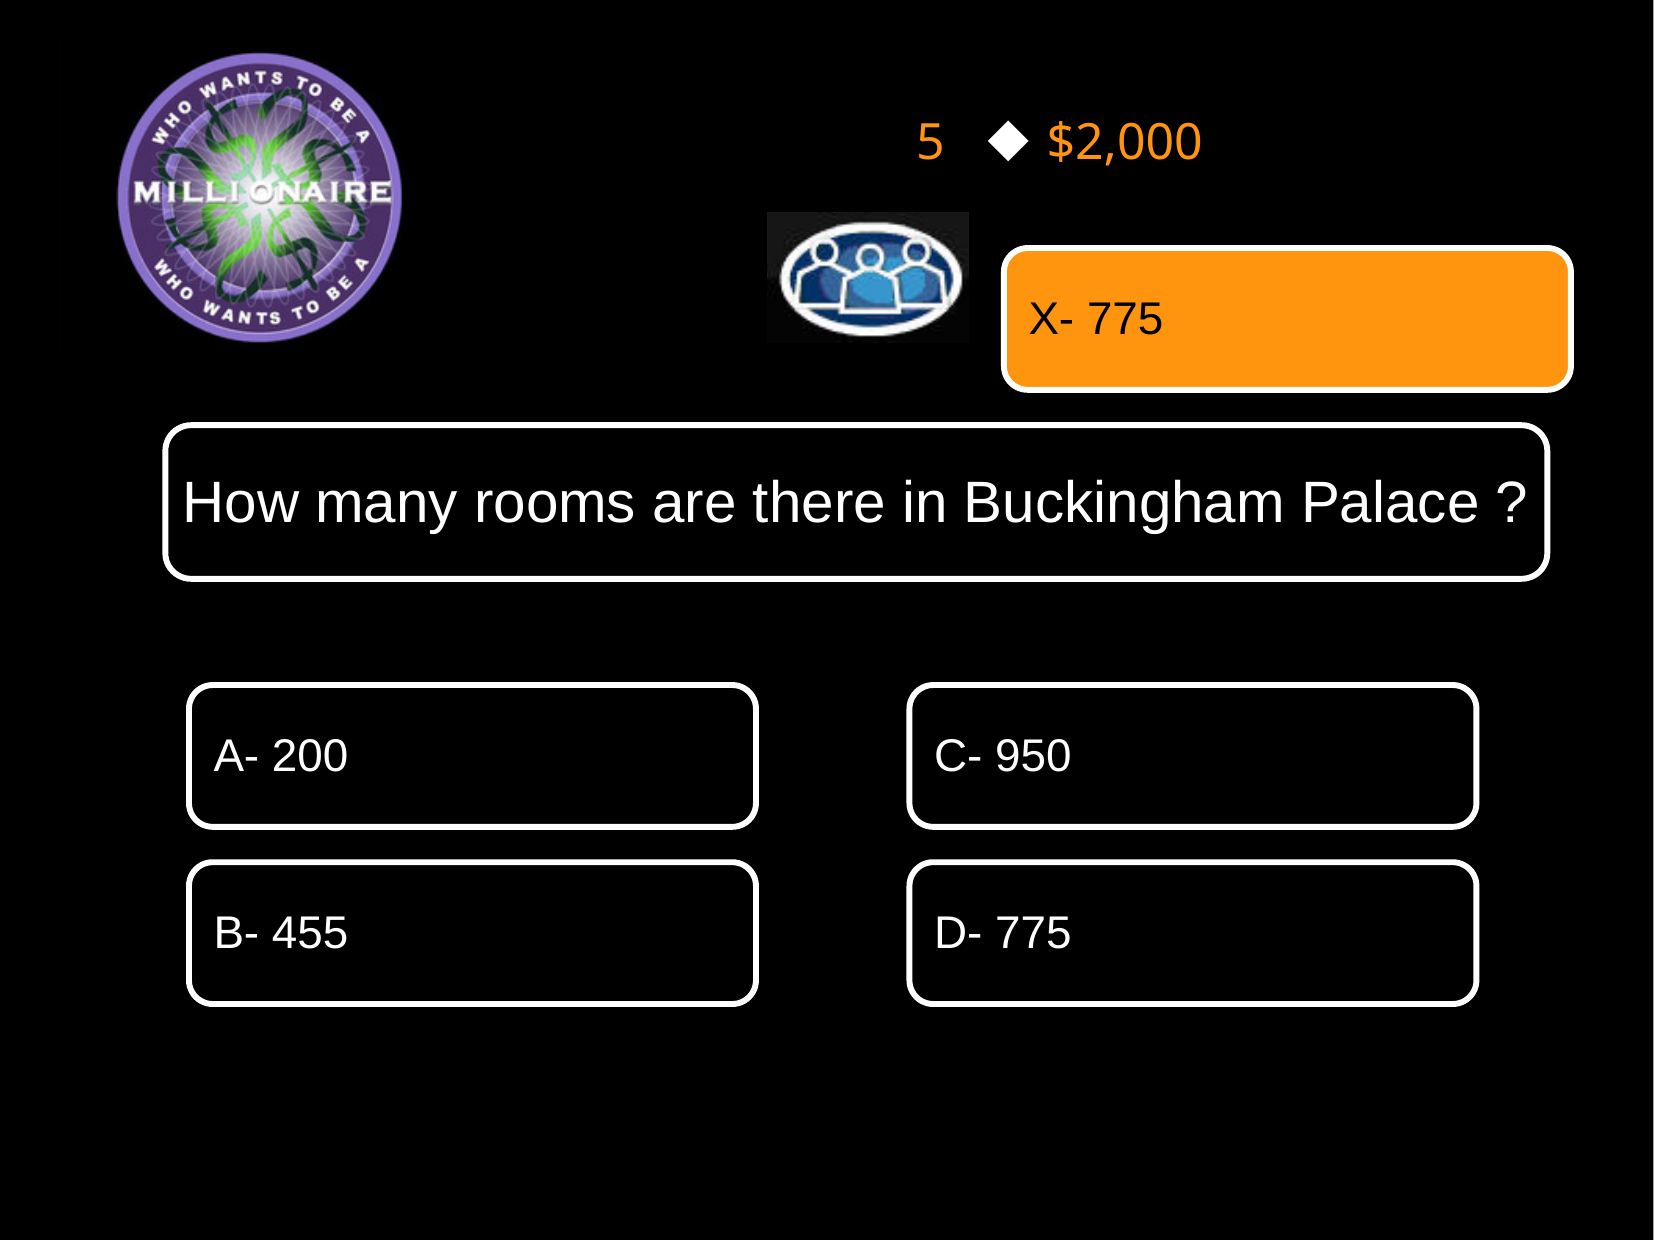

5  $2,000
X- 775
How many rooms are there in Buckingham Palace ?
A- 200
C- 950
B- 455
D- 775